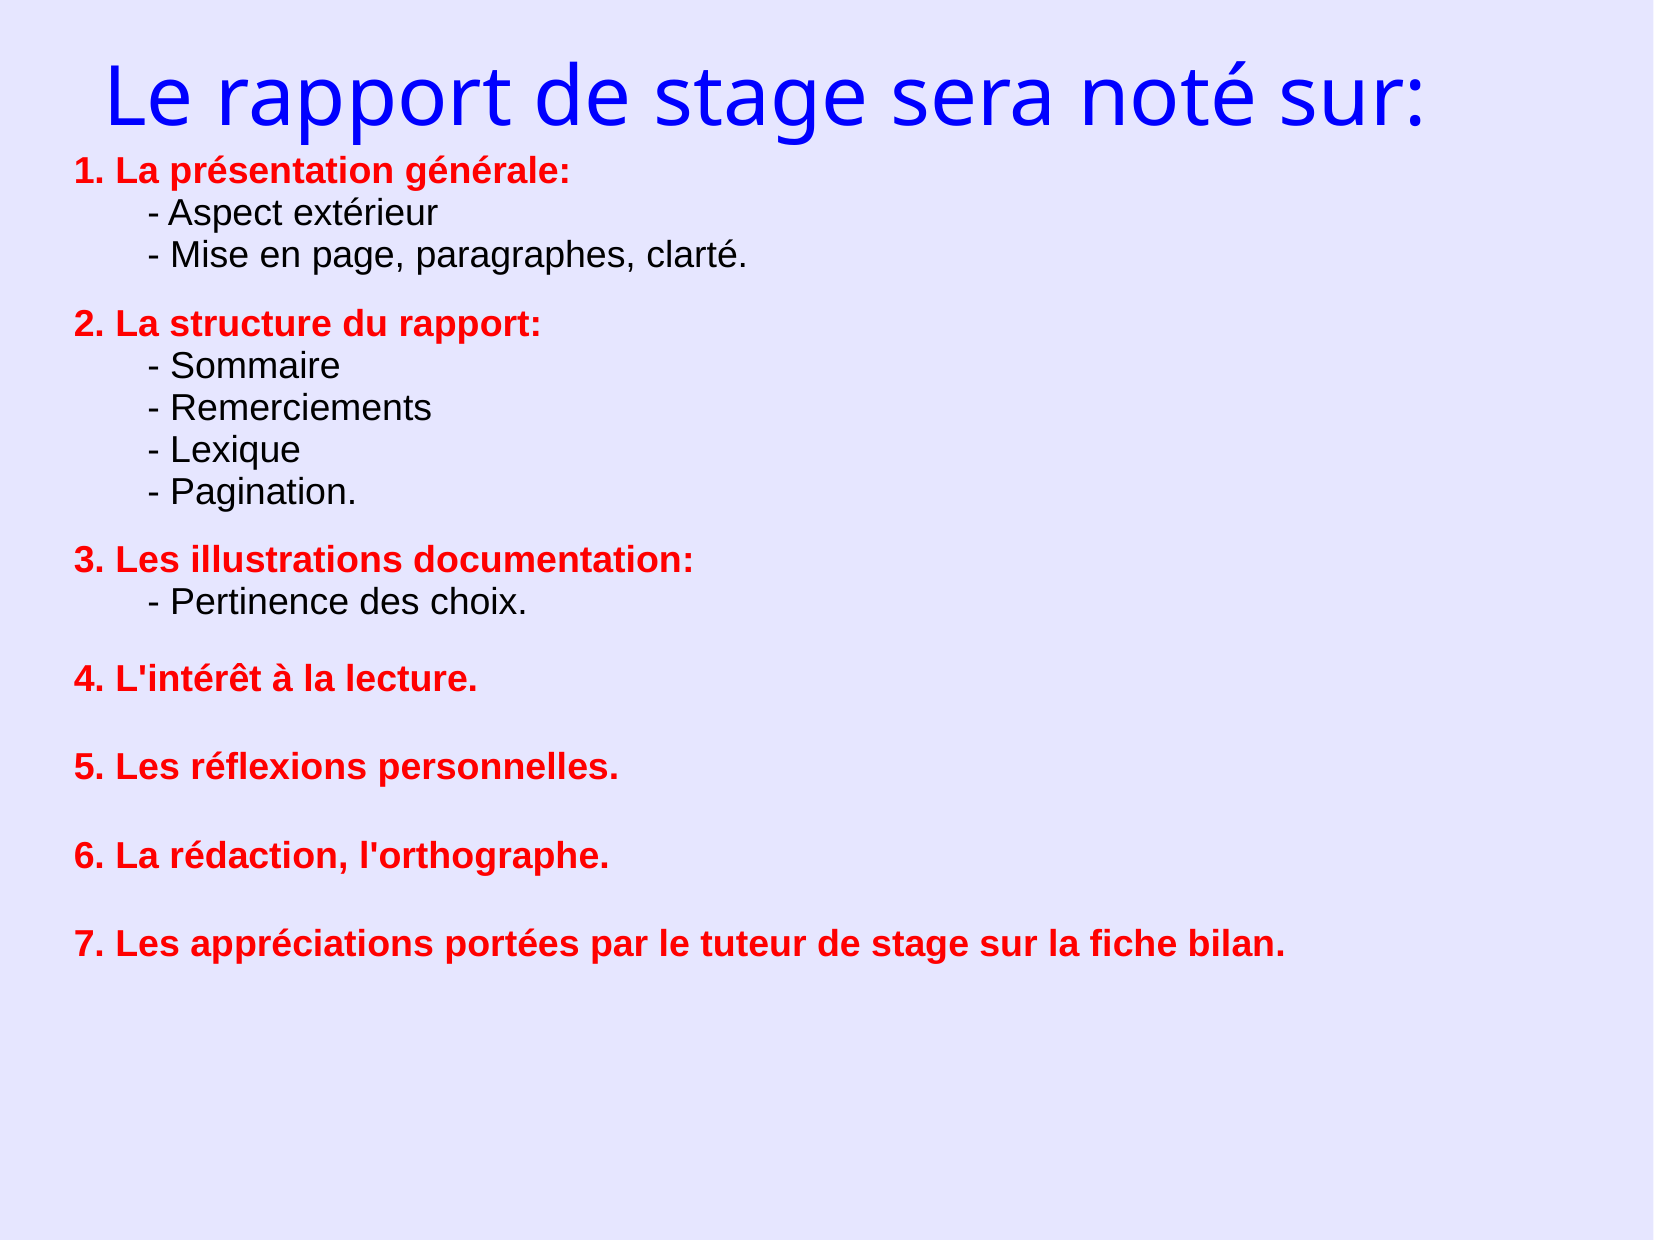

Le rapport de stage sera noté sur:
1. La présentation générale:
 - Aspect extérieur
 - Mise en page, paragraphes, clarté.
2. La structure du rapport:
 - Sommaire
 - Remerciements
 - Lexique
 - Pagination.
3. Les illustrations documentation:
 - Pertinence des choix.
4. L'intérêt à la lecture.
5. Les réflexions personnelles.
6. La rédaction, l'orthographe.
7. Les appréciations portées par le tuteur de stage sur la fiche bilan.